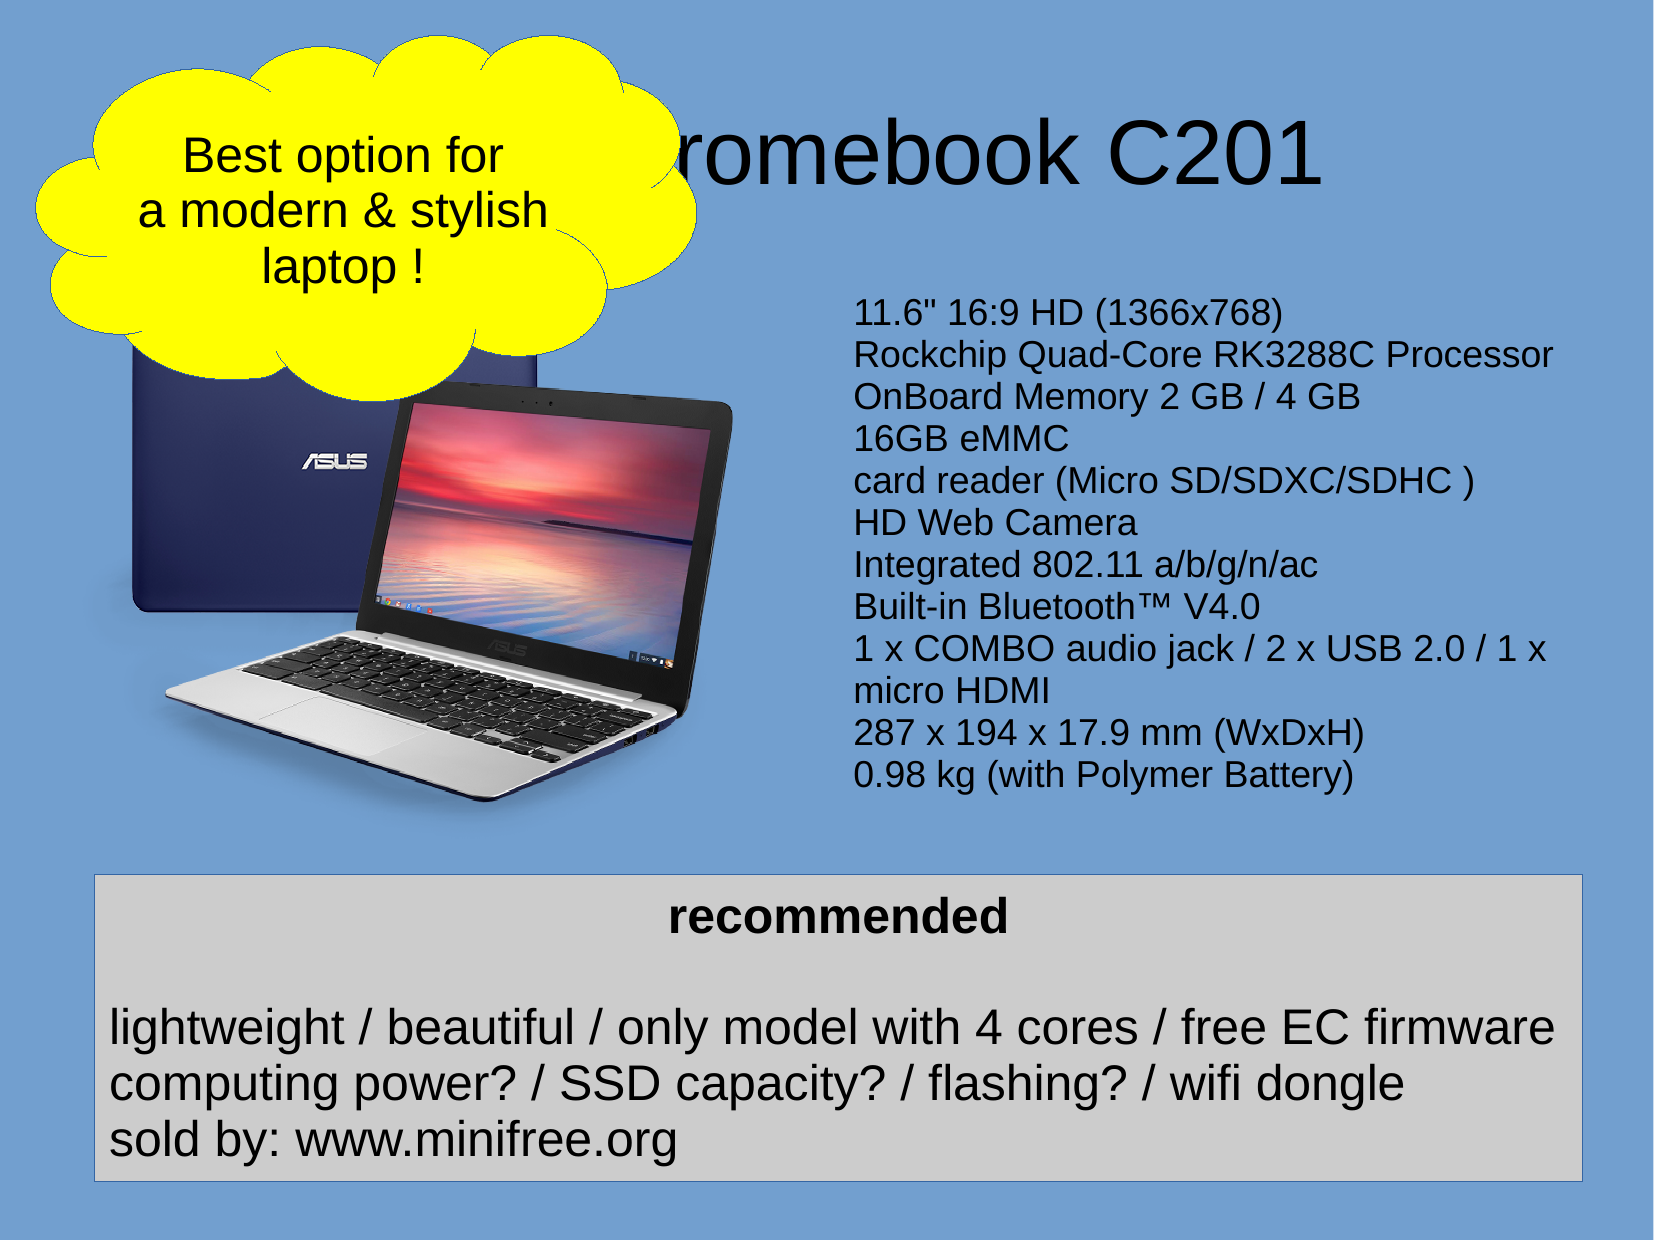

Best option for
a modern & stylish
laptop !
# Asus Chromebook C201
11.6" 16:9 HD (1366x768)
Rockchip Quad-Core RK3288C Processor
OnBoard Memory 2 GB / 4 GB
16GB eMMC
card reader (Micro SD/SDXC/SDHC )
HD Web Camera
Integrated 802.11 a/b/g/n/ac
Built-in Bluetooth™ V4.0
1 x COMBO audio jack / 2 x USB 2.0 / 1 x micro HDMI
287 x 194 x 17.9 mm (WxDxH)
0.98 kg (with Polymer Battery)
recommended
lightweight / beautiful / only model with 4 cores / free EC firmware
computing power? / SSD capacity? / flashing? / wifi dongle
sold by: www.minifree.org